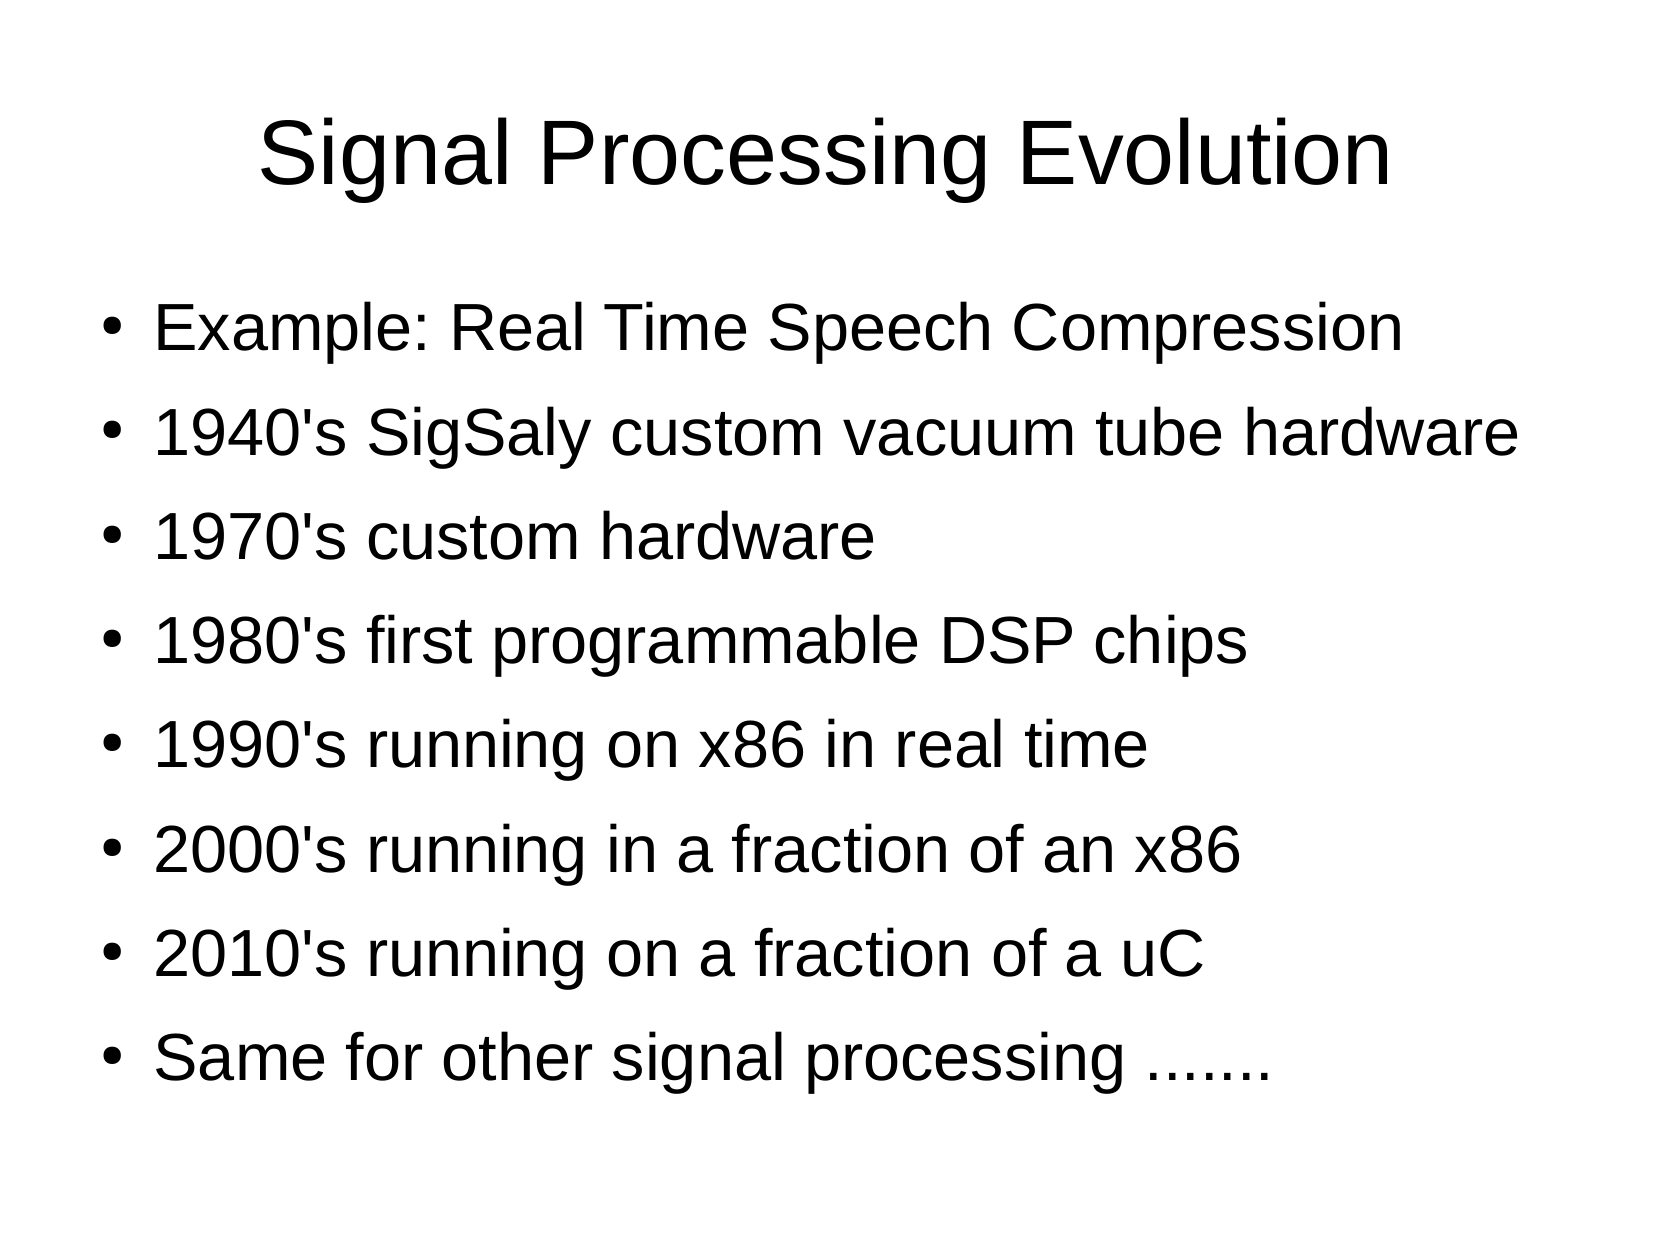

# Signal Processing Evolution
Example: Real Time Speech Compression
1940's SigSaly custom vacuum tube hardware
1970's custom hardware
1980's first programmable DSP chips
1990's running on x86 in real time
2000's running in a fraction of an x86
2010's running on a fraction of a uC
Same for other signal processing .......